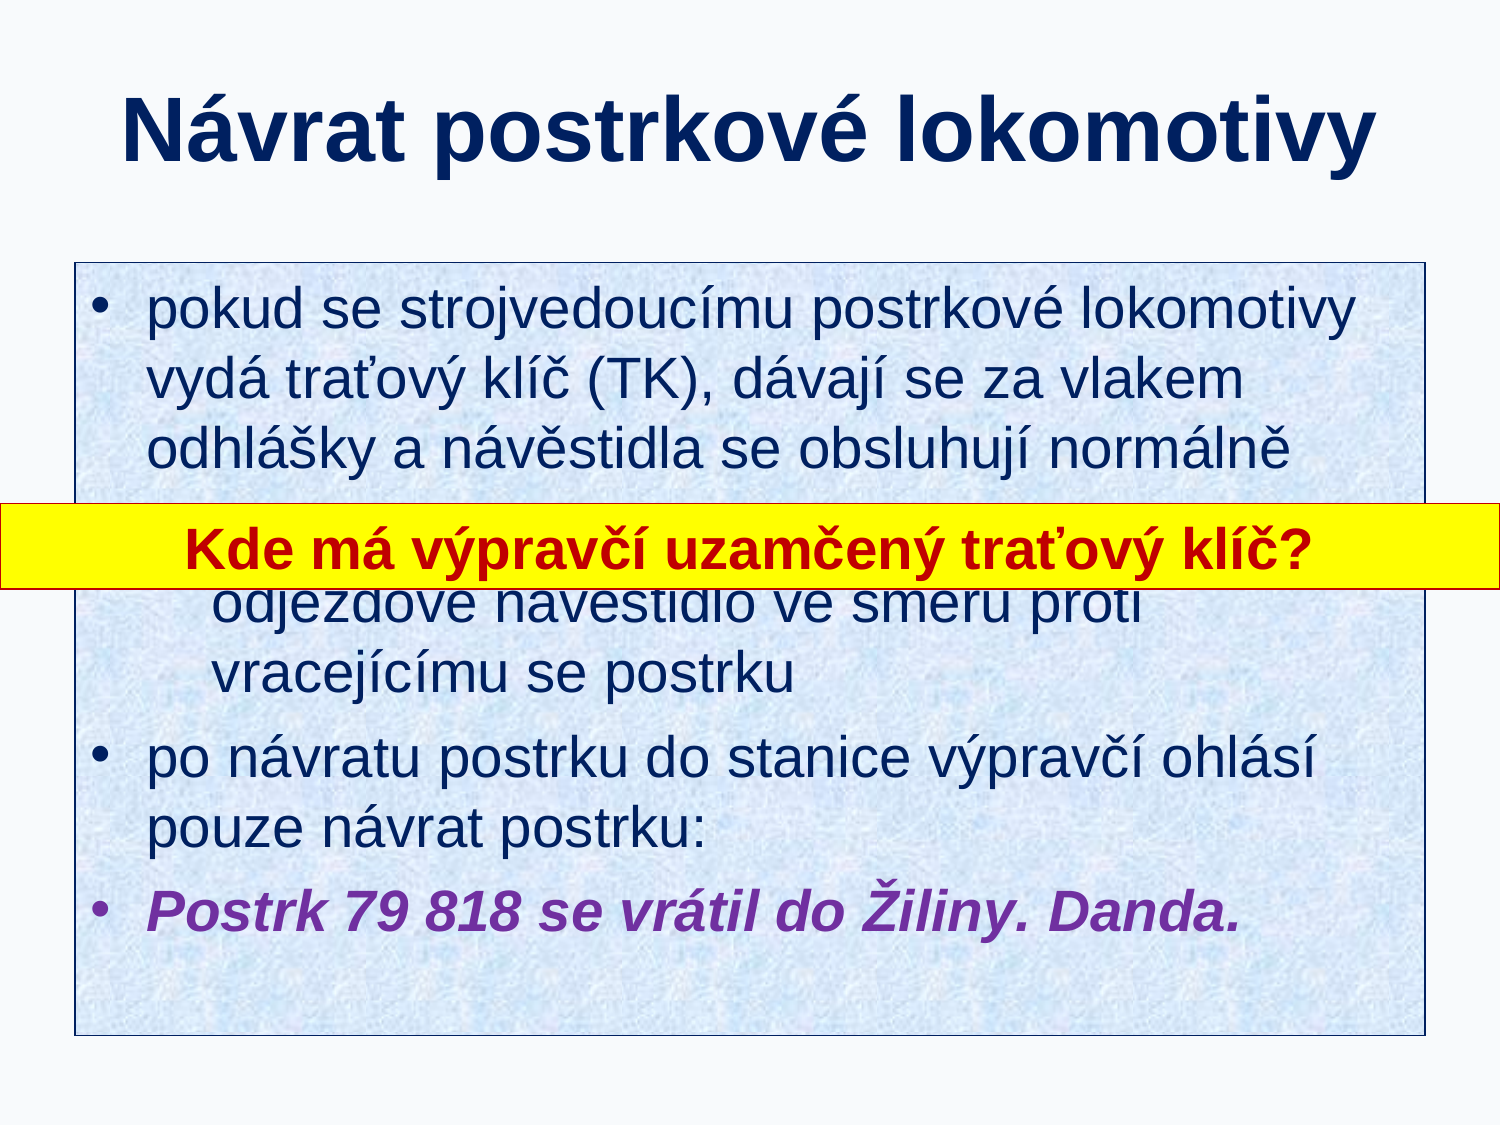

# Návrat postrkové lokomotivy
pokud se strojvedoucímu postrkové lokomotivy vydá traťový klíč (TK), dávají se za vlakem odhlášky a návěstidla se obsluhují normálně
 pokud nemá výpravčí TK, nemůže postavit odjezdové návěstidlo ve směru proti vracejícímu se postrku
po návratu postrku do stanice výpravčí ohlásí pouze návrat postrku:
Postrk 79 818 se vrátil do Žiliny. Danda.
Kde má výpravčí uzamčený traťový klíč?